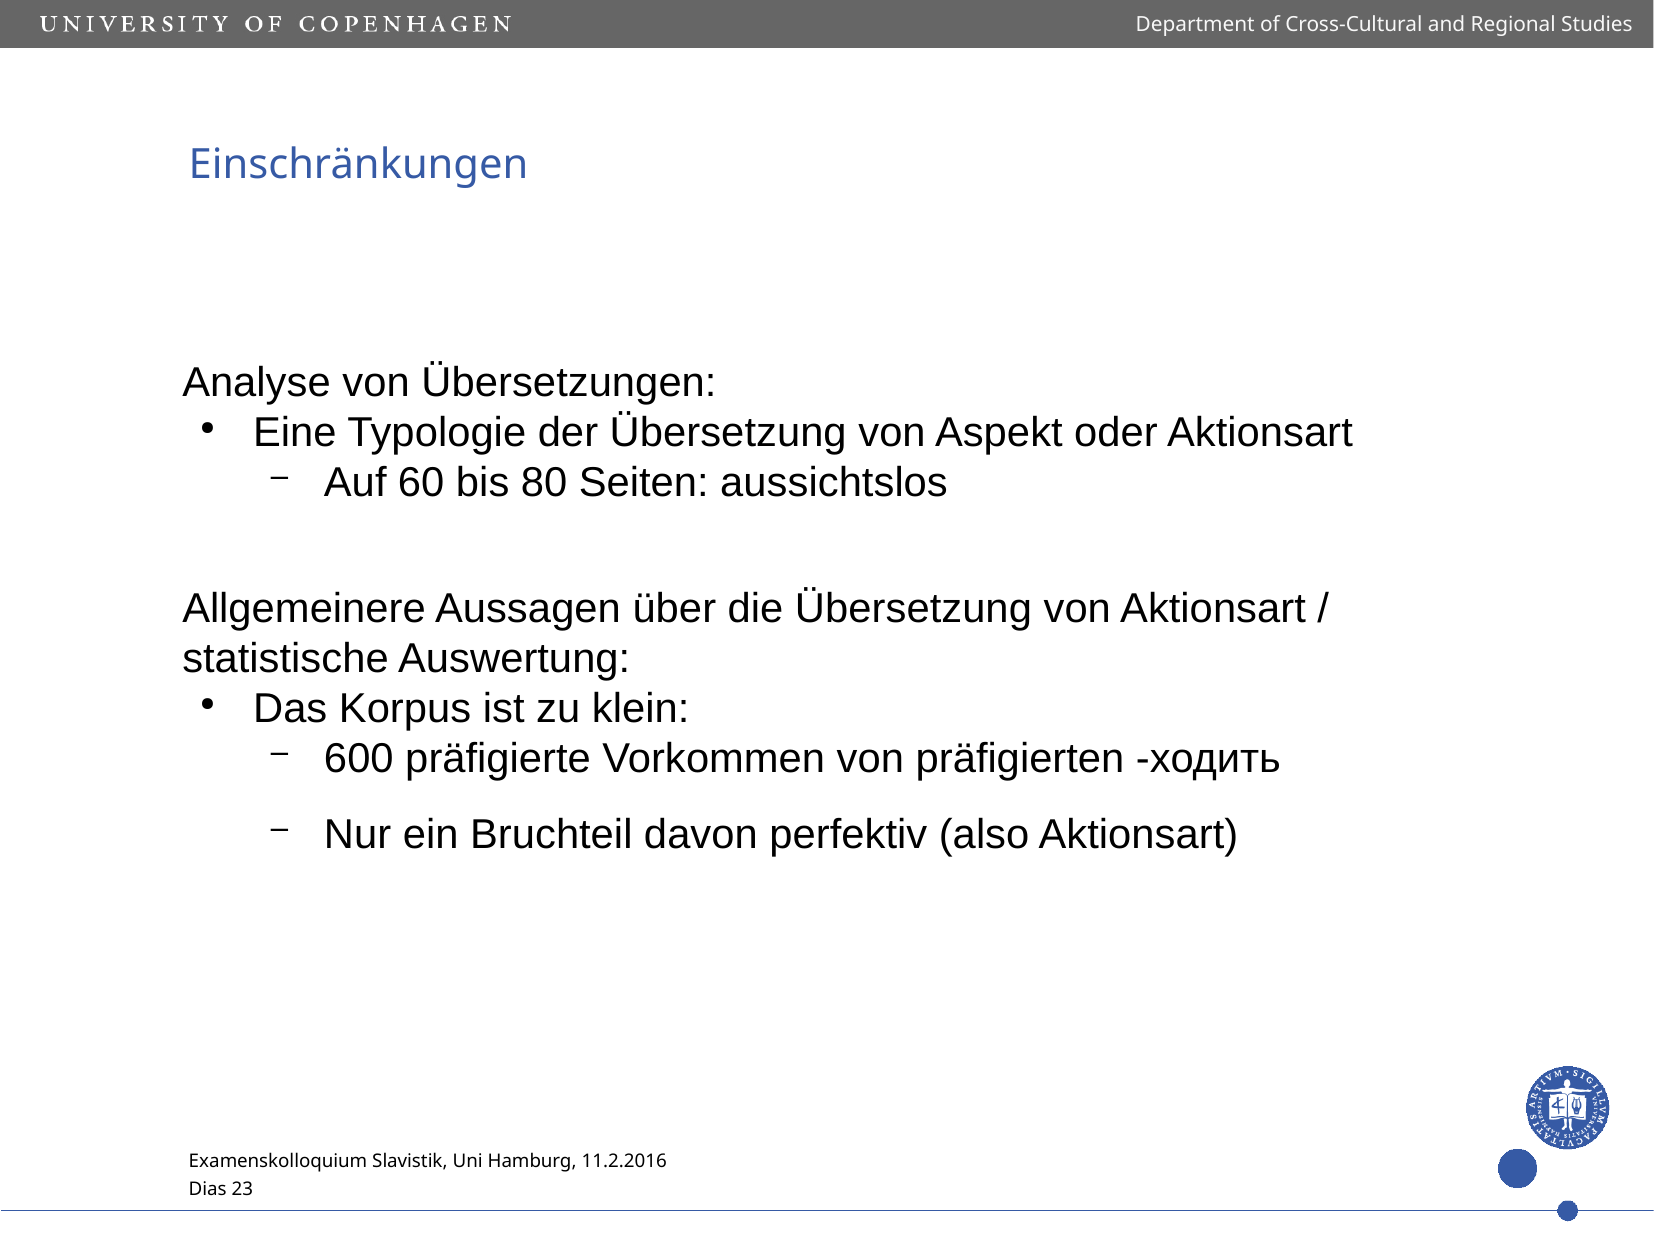

Department of Cross-Cultural and Regional Studies
# Einschränkungen
Analyse von Übersetzungen:
Eine Typologie der Übersetzung von Aspekt oder Aktionsart
Auf 60 bis 80 Seiten: aussichtslos
Allgemeinere Aussagen über die Übersetzung von Aktionsart / statistische Auswertung:
Das Korpus ist zu klein:
600 präfigierte Vorkommen von präfigierten -ходить
Nur ein Bruchteil davon perfektiv (also Aktionsart)
Examenskolloquium Slavistik, Uni Hamburg, 11.2.2016
Dias